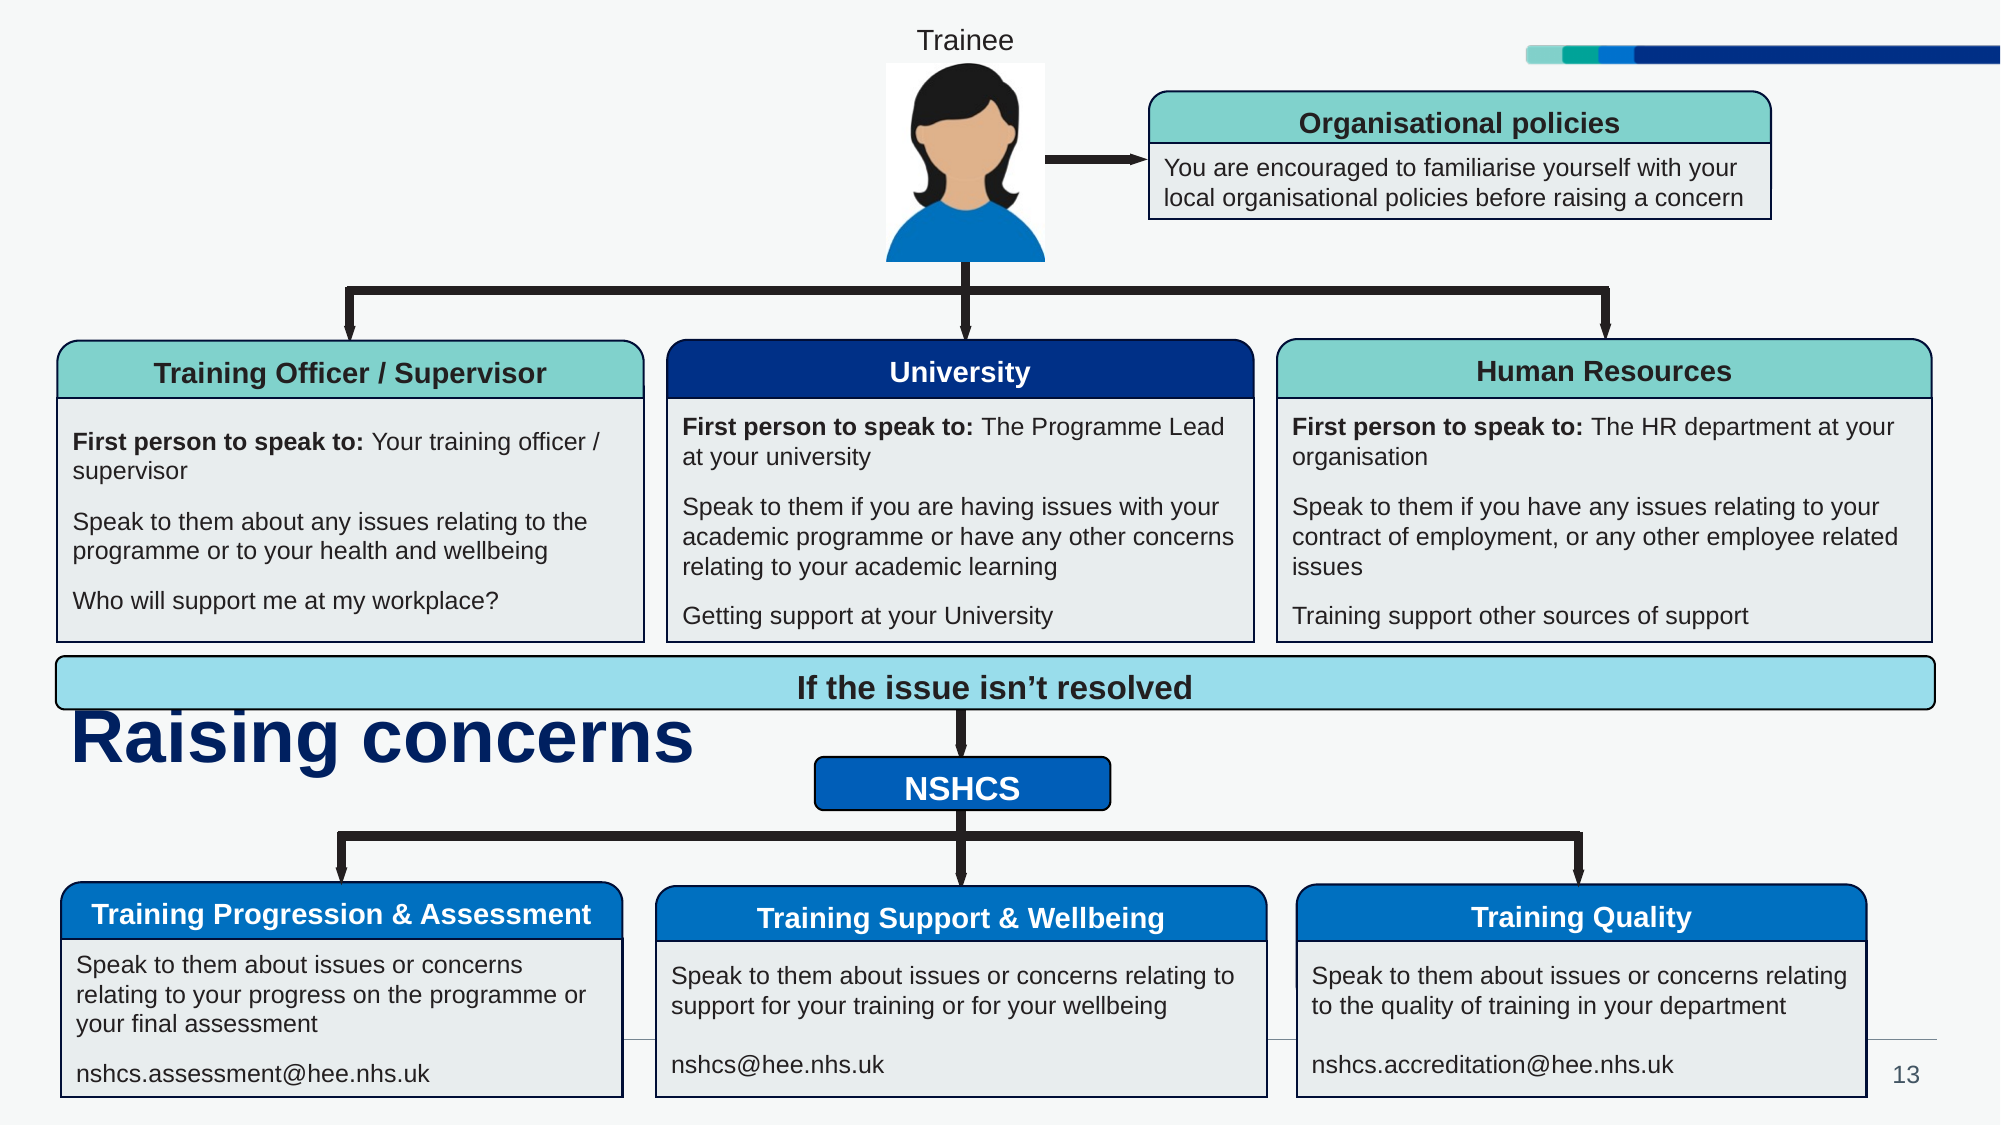

Trainee
Organisational policies
You are encouraged to familiarise yourself with your local organisational policies before raising a concern
Human Resources
First person to speak to: The HR department at your organisation
Speak to them if you have any issues relating to your contract of employment, or any other employee related issues
Training support other sources of support
University
First person to speak to: The Programme Lead at your university
Speak to them if you are having issues with your academic programme or have any other concerns relating to your academic learning
Getting support at your University
Training Officer / Supervisor
First person to speak to: Your training officer / supervisor
Speak to them about any issues relating to the programme or to your health and wellbeing
Who will support me at my workplace?
NSHCS
If the issue isn’t resolved
Training Progression & Assessment
Speak to them about issues or concerns relating to your progress on the programme or your final assessment
nshcs.assessment@hee.nhs.uk
Training Quality
Speak to them about issues or concerns relating to the quality of training in your department
nshcs.accreditation@hee.nhs.uk
Training Support & Wellbeing
Speak to them about issues or concerns relating to support for your training or for your wellbeing
nshcs@hee.nhs.uk
# Raising concerns